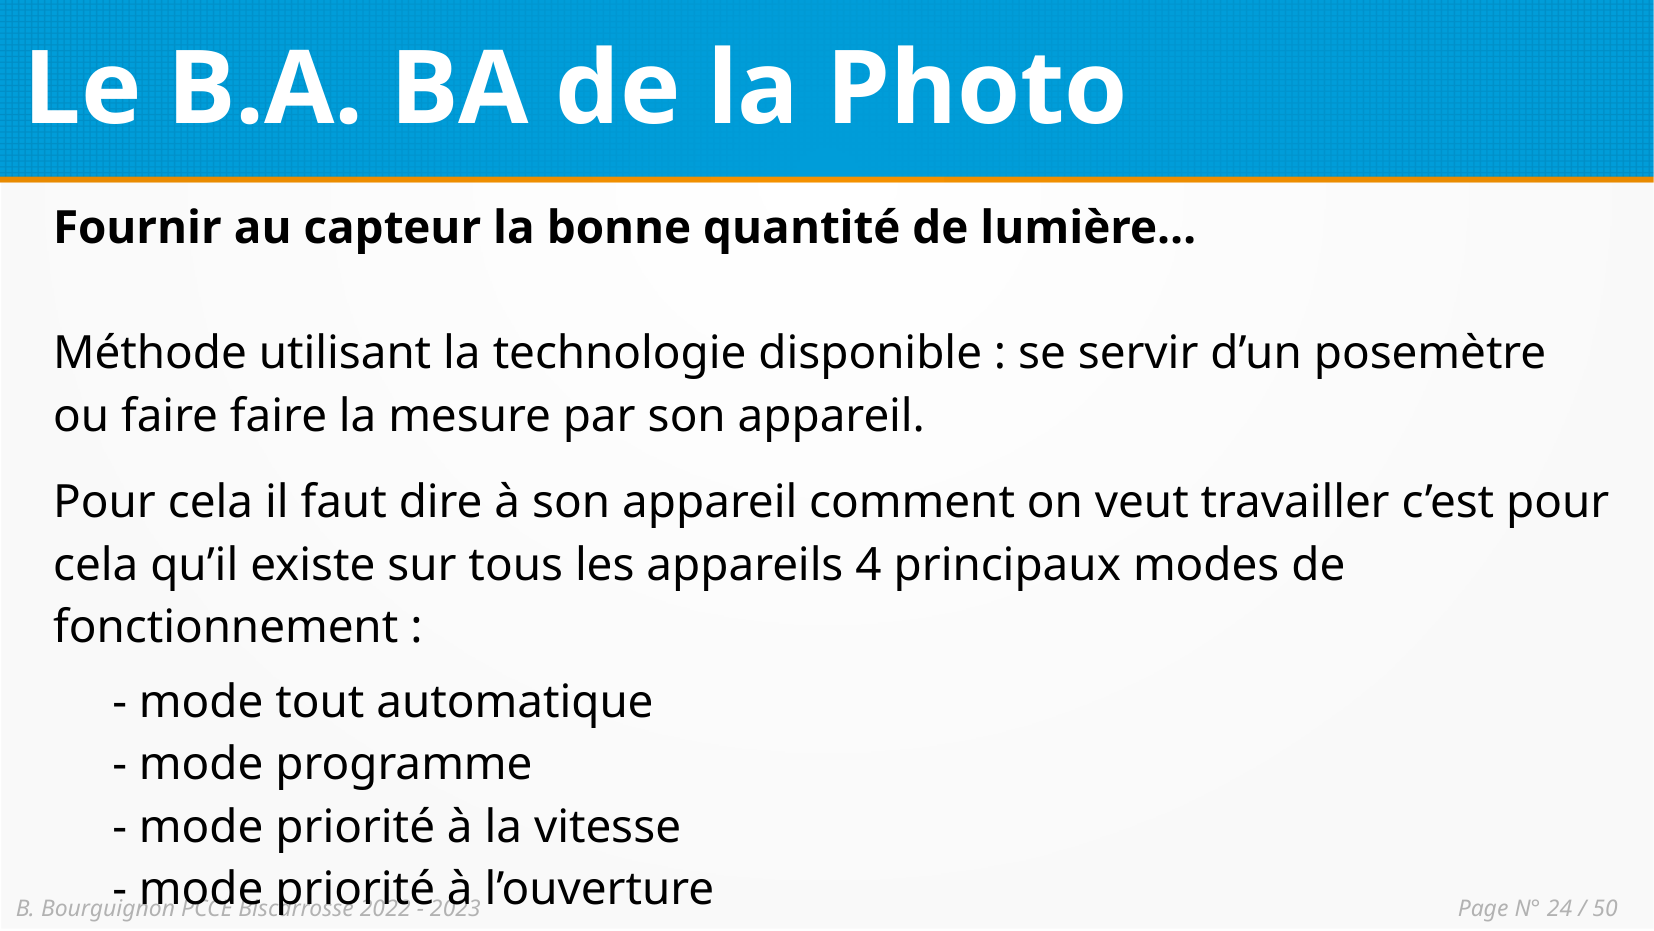

# Le B.A. BA de la Photo
Fournir au capteur la bonne quantité de lumière…
Méthode utilisant la technologie disponible : se servir d’un posemètre ou faire faire la mesure par son appareil.
Pour cela il faut dire à son appareil comment on veut travailler c’est pour cela qu’il existe sur tous les appareils 4 principaux modes de fonctionnement :
	- mode tout automatique
	- mode programme
	- mode priorité à la vitesse
	- mode priorité à l’ouverture
	- mode manuel.